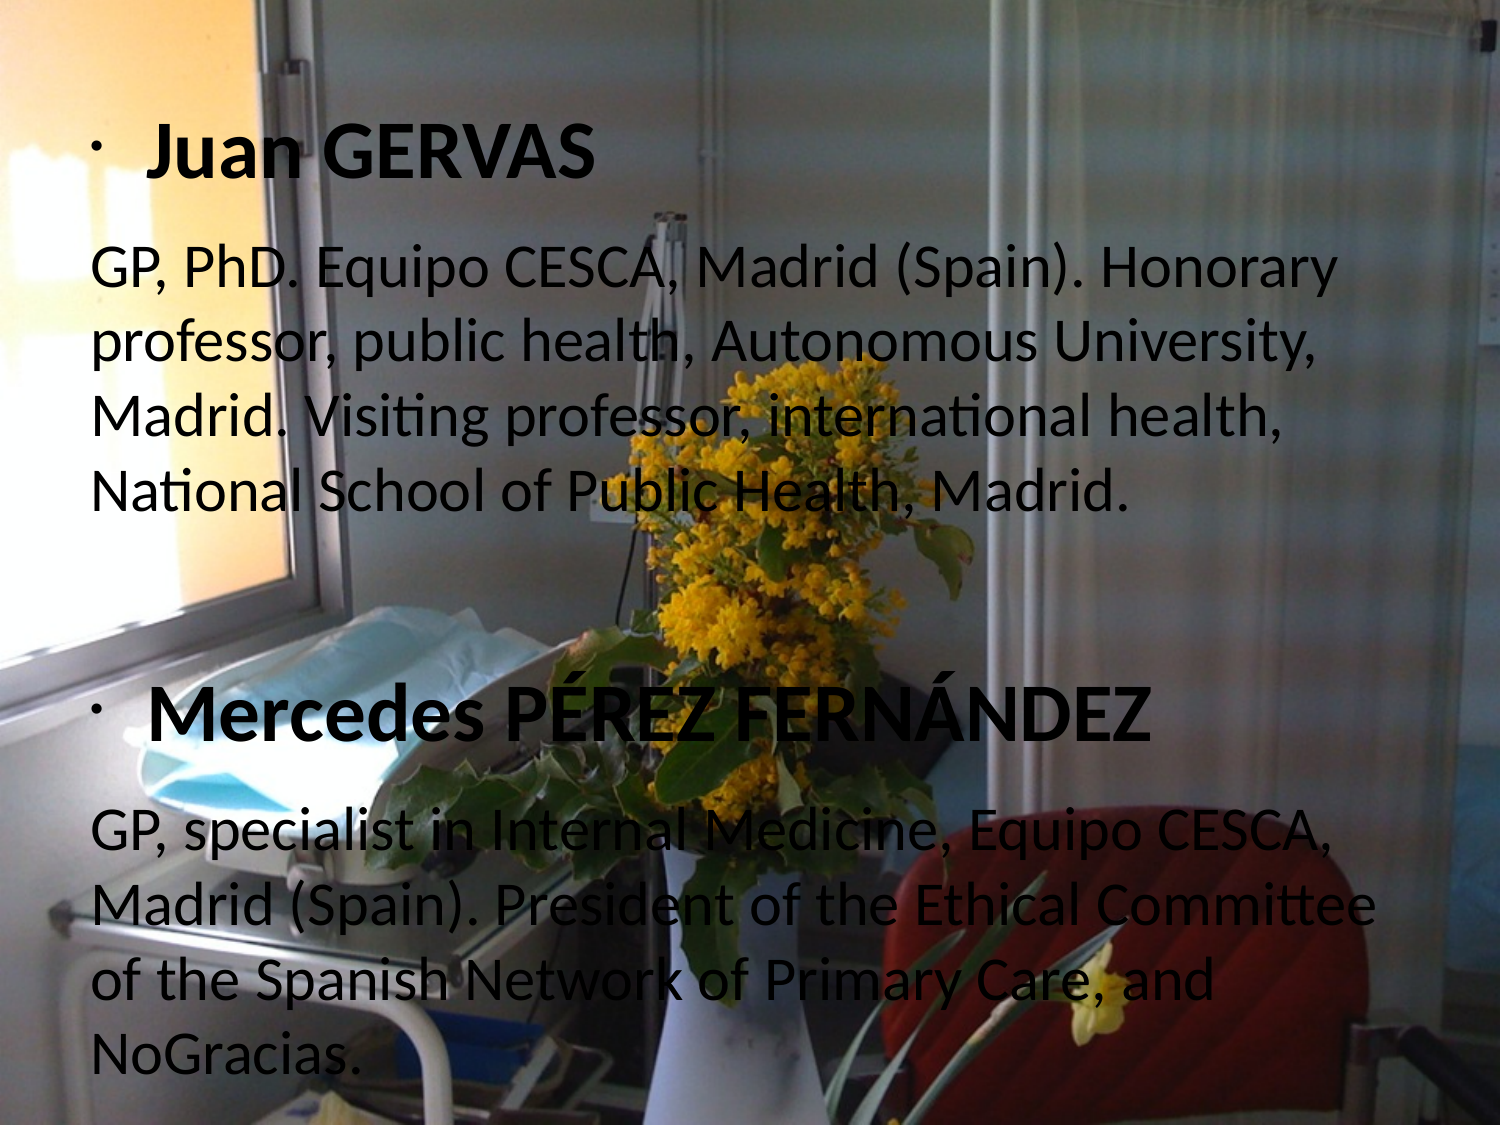

# Juan GERVAS
GP, PhD. Equipo CESCA, Madrid (Spain). Honorary professor, public health, Autonomous University, Madrid. Visiting professor, international health, National School of Public Health, Madrid.
Mercedes PÉREZ FERNÁNDEZ
GP, specialist in Internal Medicine, Equipo CESCA, Madrid (Spain). President of the Ethical Committee of the Spanish Network of Primary Care, and NoGracias.